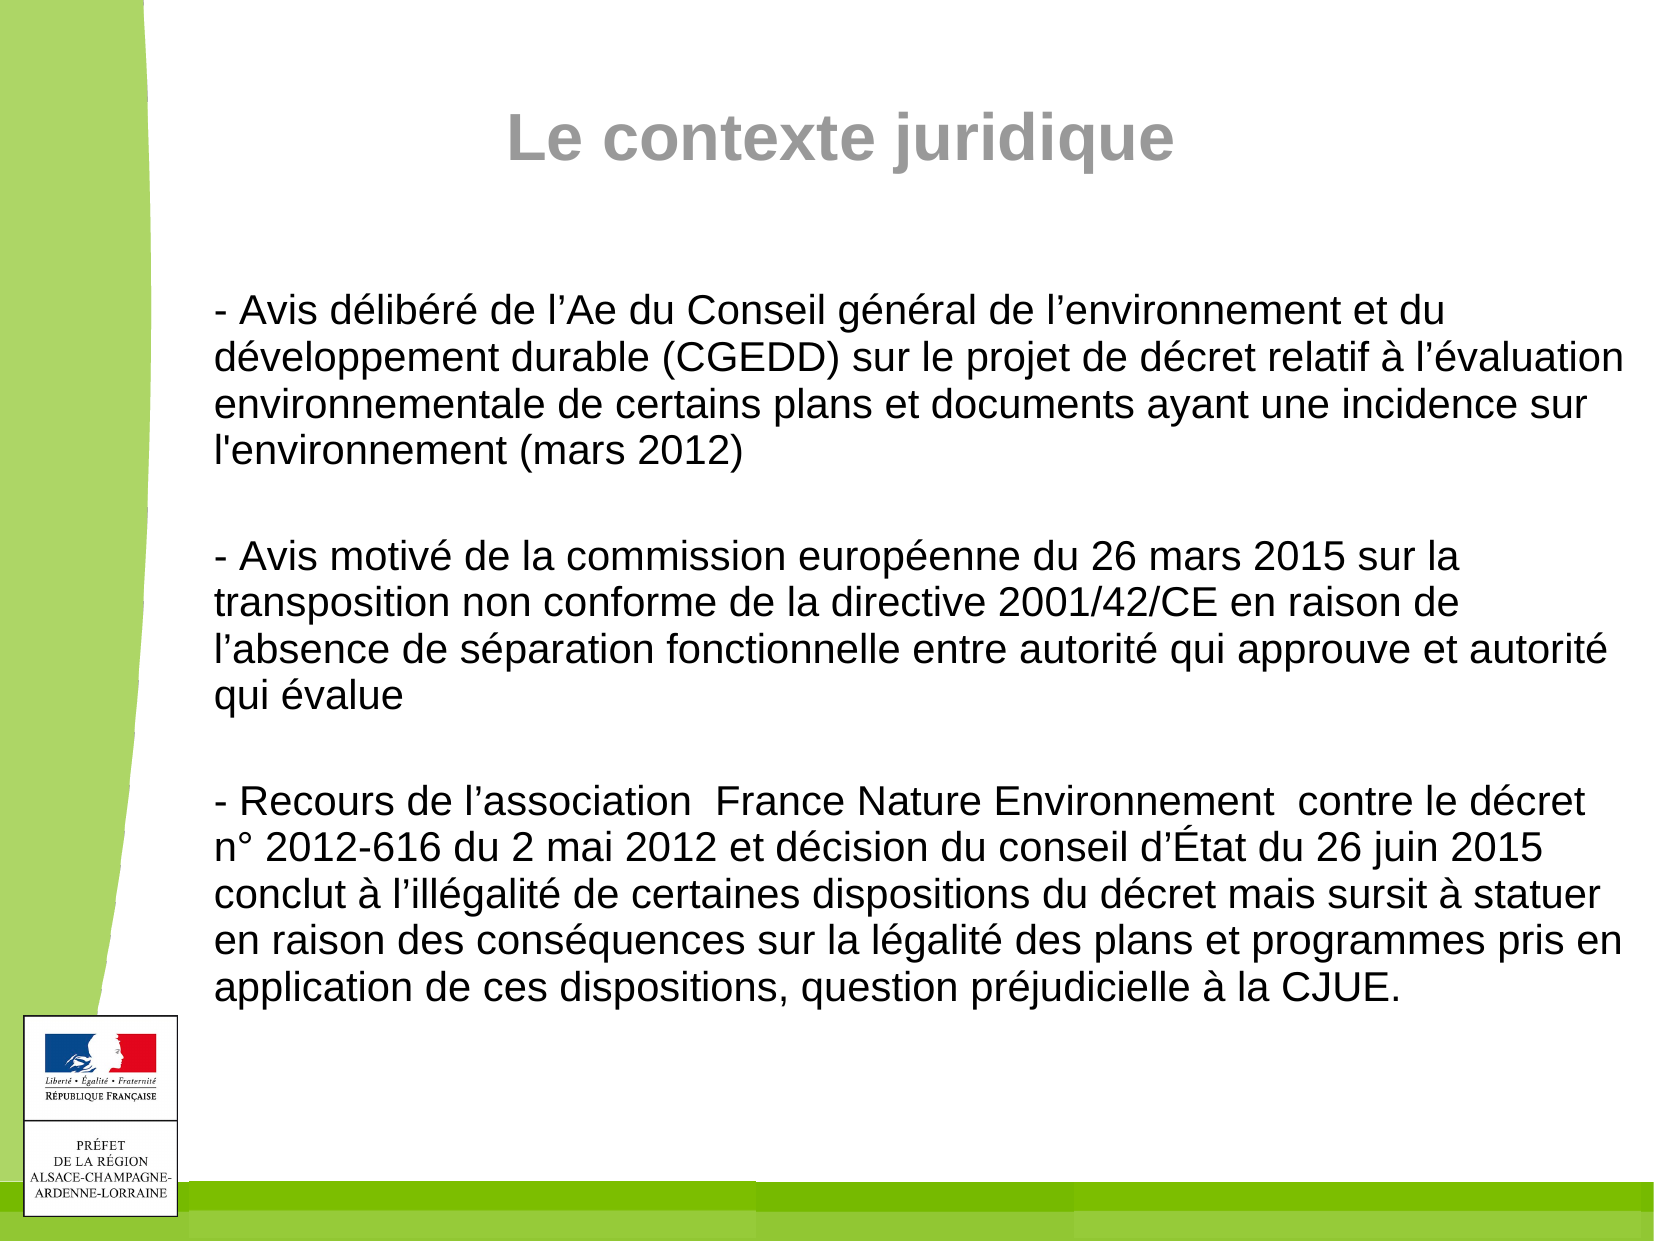

# Le contexte juridique
- Avis délibéré de l’Ae du Conseil général de l’environnement et du développement durable (CGEDD) sur le projet de décret relatif à l’évaluation environnementale de certains plans et documents ayant une incidence sur l'environnement (mars 2012)
- Avis motivé de la commission européenne du 26 mars 2015 sur la transposition non conforme de la directive 2001/42/CE en raison de l’absence de séparation fonctionnelle entre autorité qui approuve et autorité qui évalue
- Recours de l’association France Nature Environnement contre le décret n° 2012-616 du 2 mai 2012 et décision du conseil d’État du 26 juin 2015 conclut à l’illégalité de certaines dispositions du décret mais sursit à statuer en raison des conséquences sur la légalité des plans et programmes pris en application de ces dispositions, question préjudicielle à la CJUE.